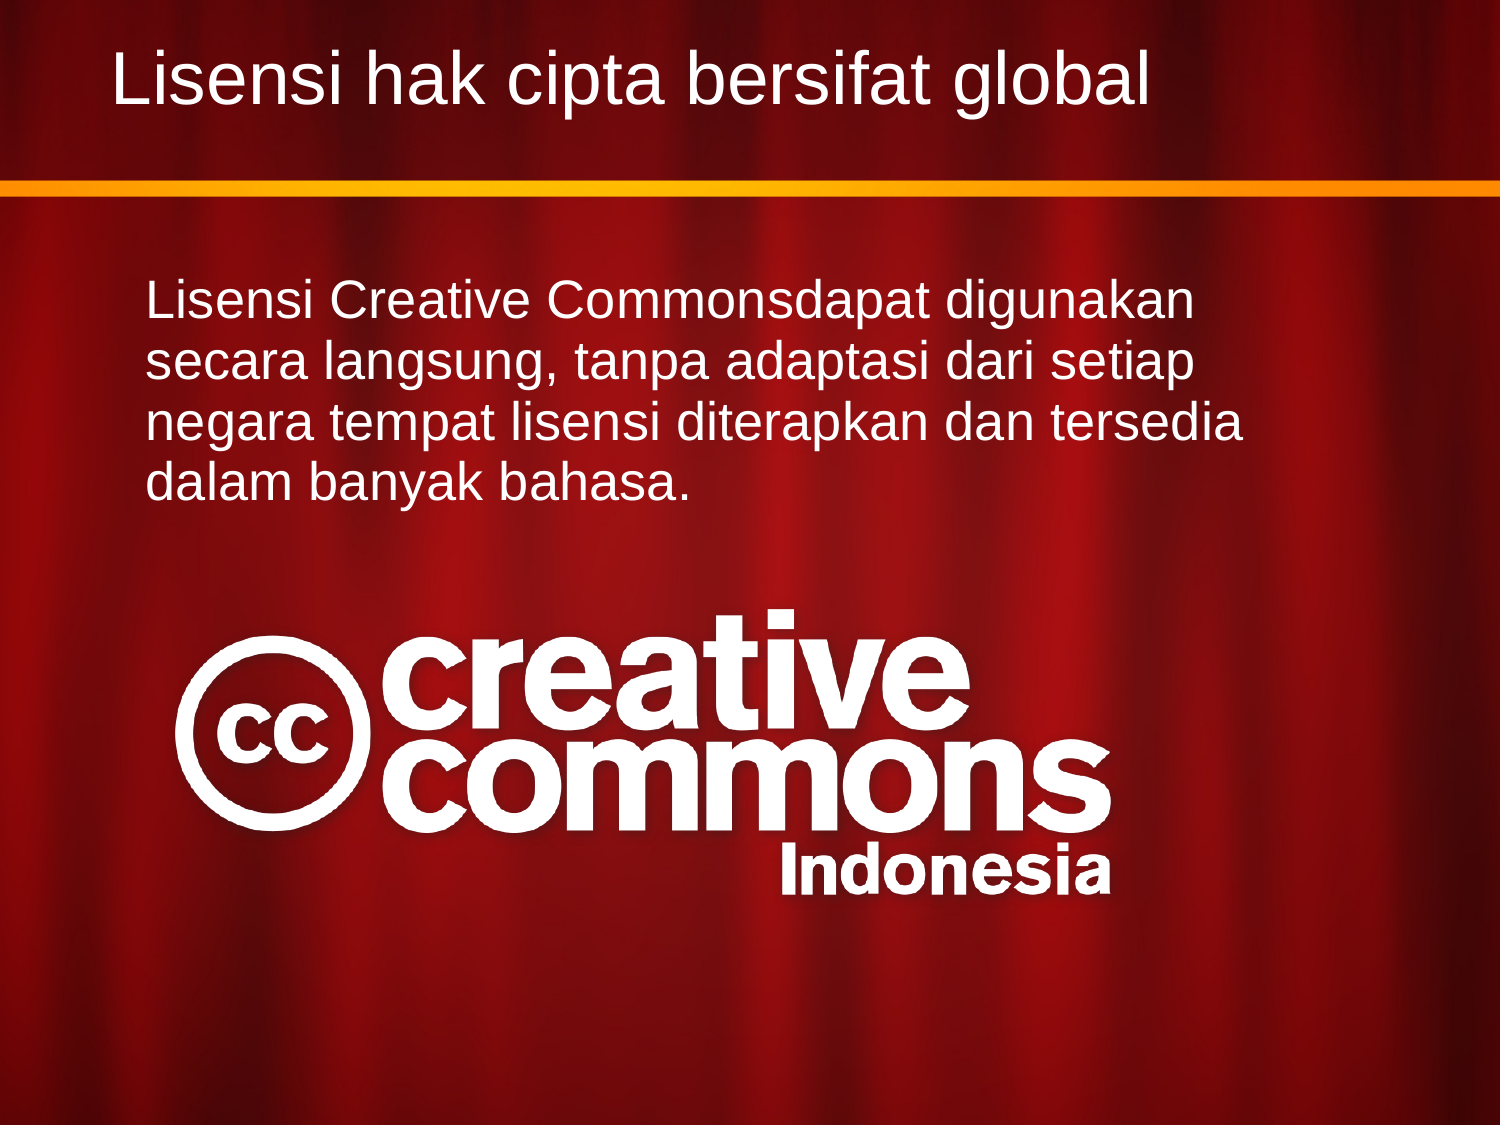

# Lisensi hak cipta bersifat global
Lisensi Creative Commonsdapat digunakan secara langsung, tanpa adaptasi dari setiap negara tempat lisensi diterapkan dan tersedia dalam banyak bahasa.